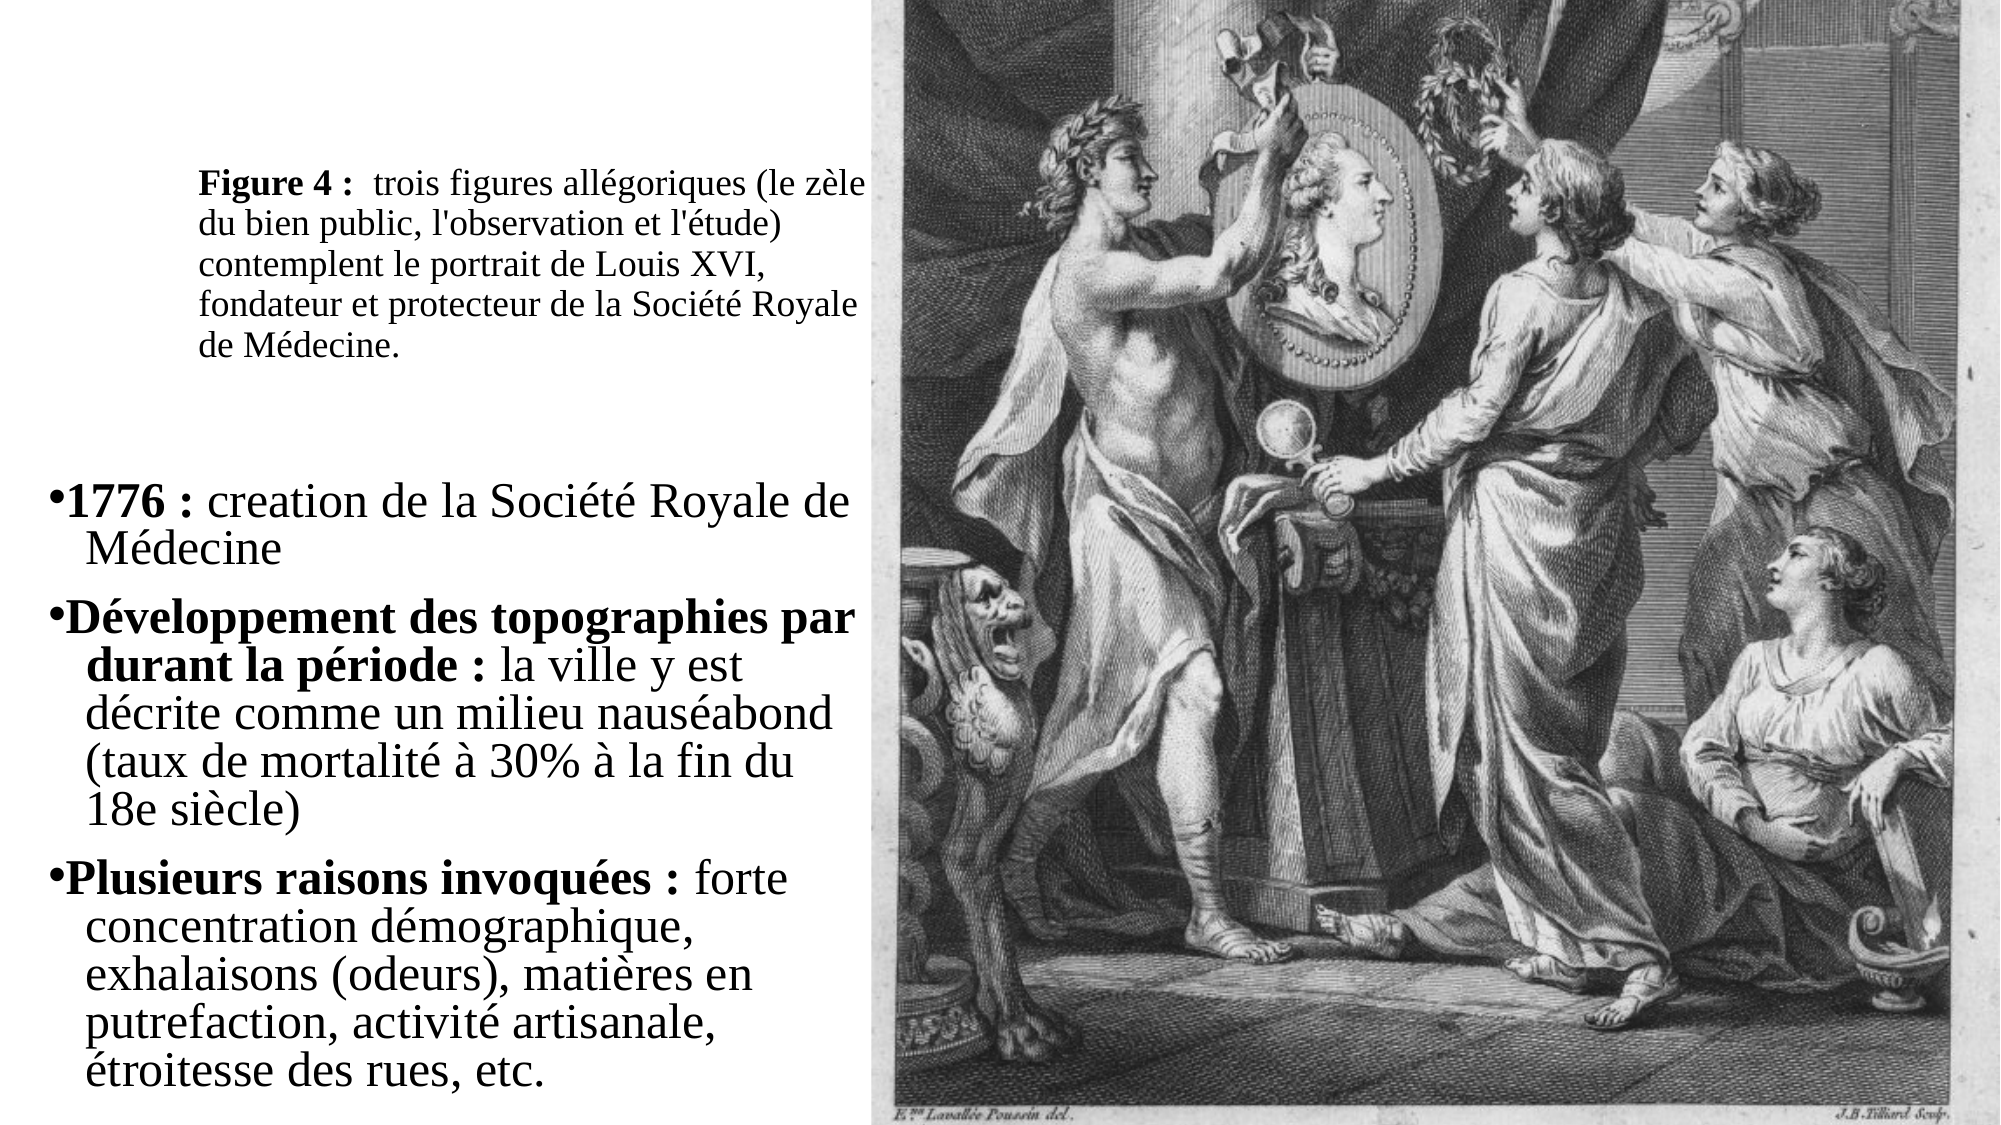

# Figure 4 : trois figures allégoriques (le zèle du bien public, l'observation et l'étude) contemplent le portrait de Louis XVI, fondateur et protecteur de la Société Royale de Médecine.
1776 : creation de la Société Royale de Médecine
Développement des topographies par durant la période : la ville y est décrite comme un milieu nauséabond (taux de mortalité à 30% à la fin du 18e siècle)
Plusieurs raisons invoquées : forte concentration démographique, exhalaisons (odeurs), matières en putrefaction, activité artisanale, étroitesse des rues, etc.